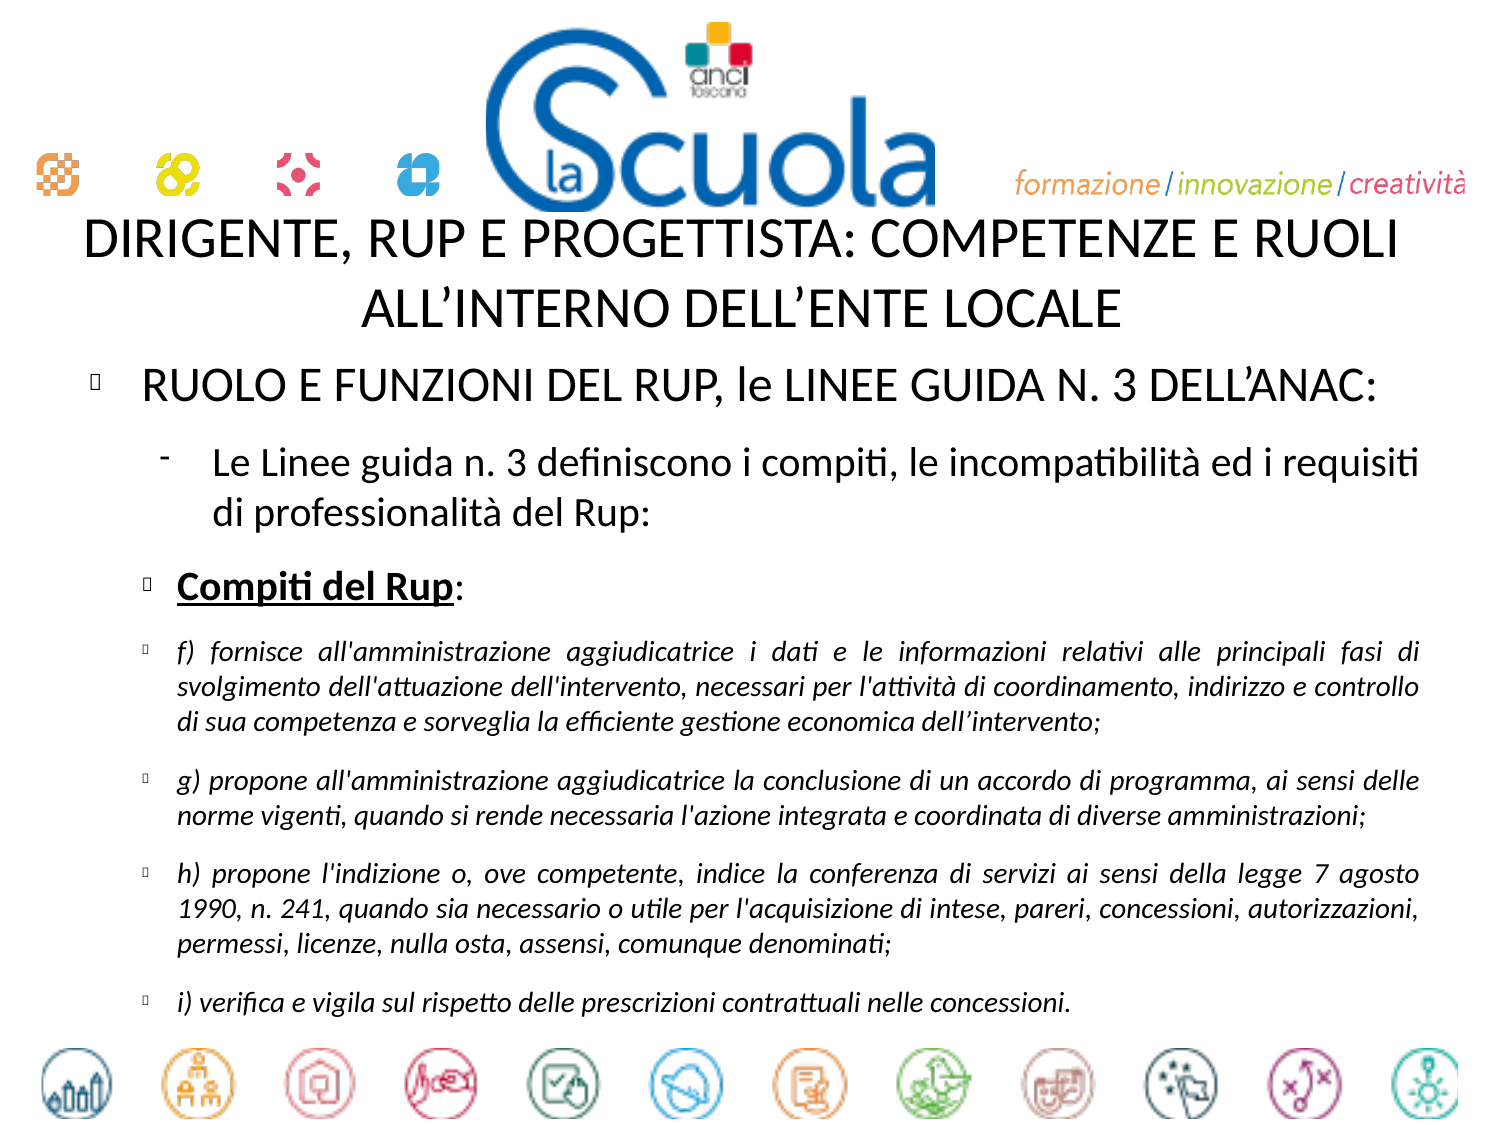

DIRIGENTE, RUP E PROGETTISTA: COMPETENZE E RUOLI ALL’INTERNO DELL’ENTE LOCALE
RUOLO E FUNZIONI DEL RUP, le LINEE GUIDA N. 3 DELL’ANAC:
Le Linee guida n. 3 definiscono i compiti, le incompatibilità ed i requisiti di professionalità del Rup:
Compiti del Rup:
f) fornisce all'amministrazione aggiudicatrice i dati e le informazioni relativi alle principali fasi di svolgimento dell'attuazione dell'intervento, necessari per l'attività di coordinamento, indirizzo e controllo di sua competenza e sorveglia la efficiente gestione economica dell’intervento;
g) propone all'amministrazione aggiudicatrice la conclusione di un accordo di programma, ai sensi delle norme vigenti, quando si rende necessaria l'azione integrata e coordinata di diverse amministrazioni;
h) propone l'indizione o, ove competente, indice la conferenza di servizi ai sensi della legge 7 agosto 1990, n. 241, quando sia necessario o utile per l'acquisizione di intese, pareri, concessioni, autorizzazioni, permessi, licenze, nulla osta, assensi, comunque denominati;
i) verifica e vigila sul rispetto delle prescrizioni contrattuali nelle concessioni.